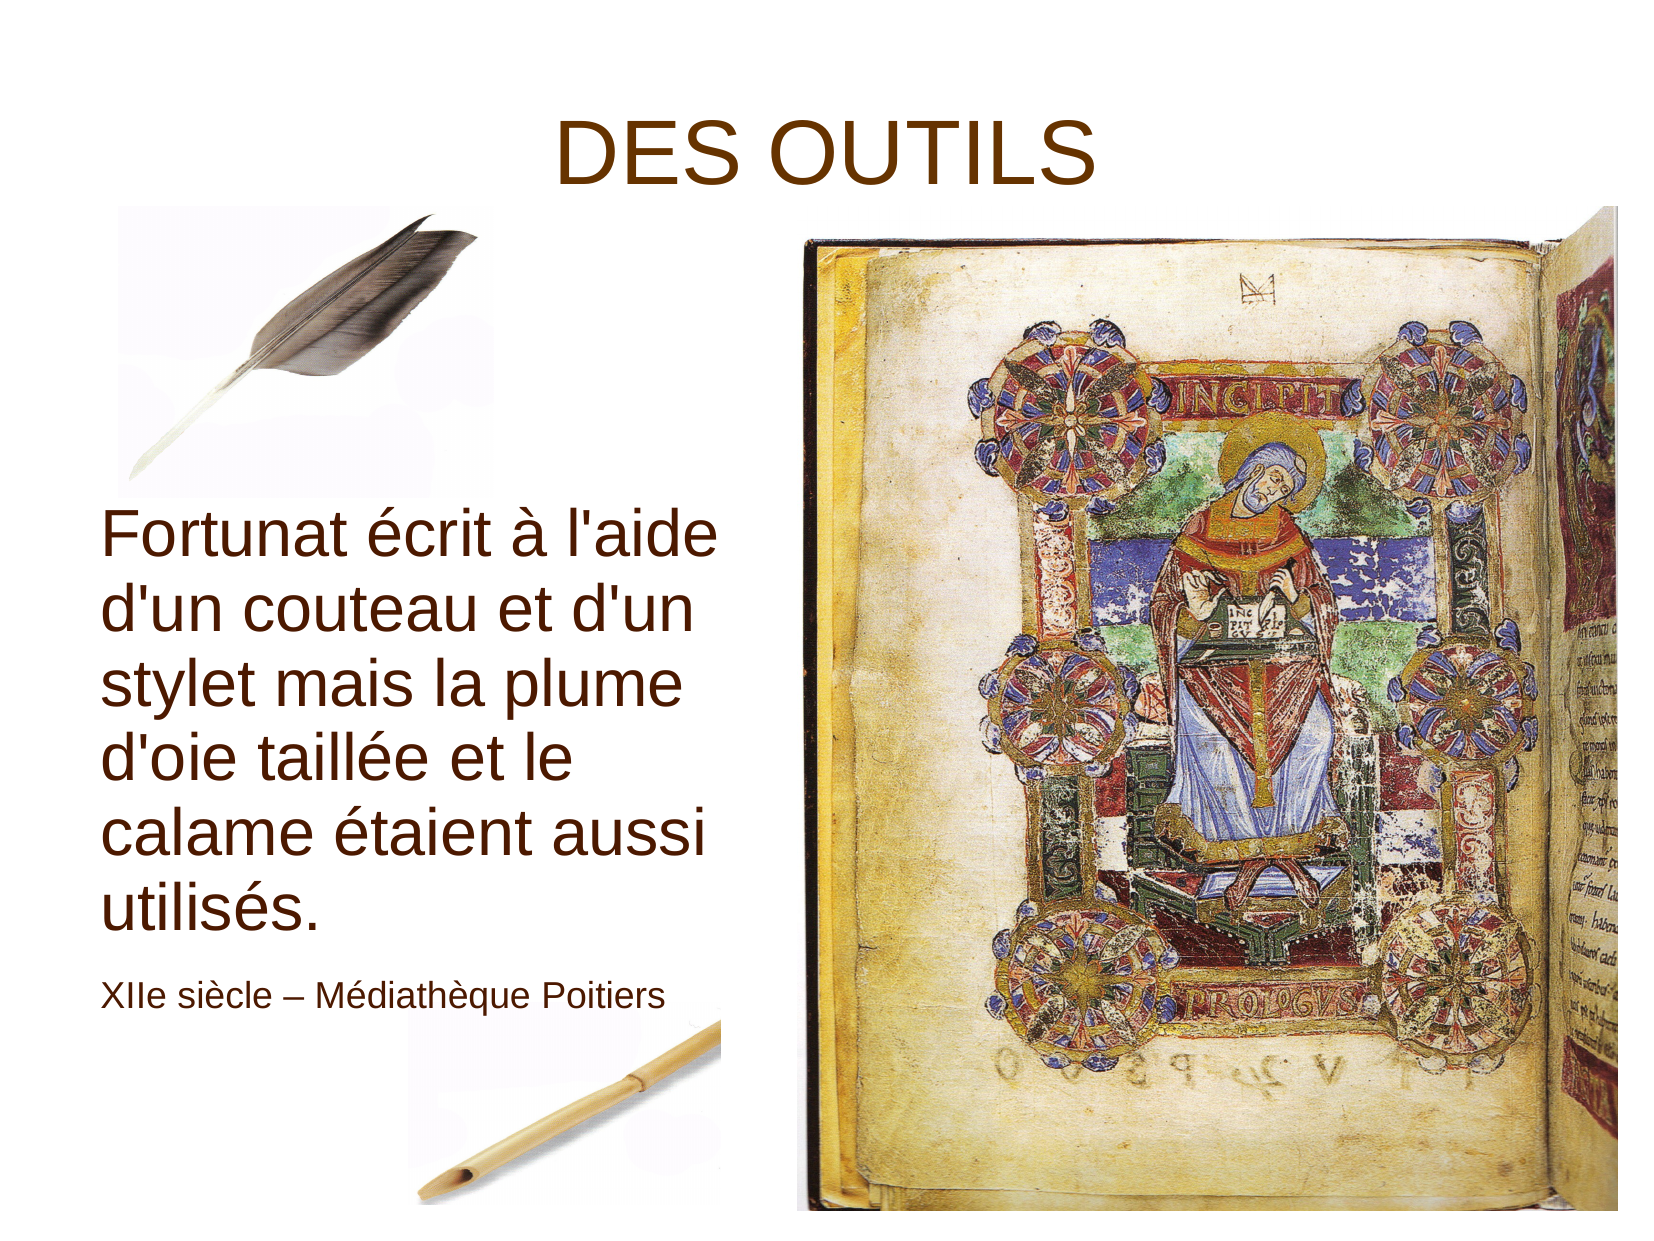

# DES OUTILS
Fortunat écrit à l'aide d'un couteau et d'un stylet mais la plume d'oie taillée et le calame étaient aussi utilisés.
XIIe siècle – Médiathèque Poitiers